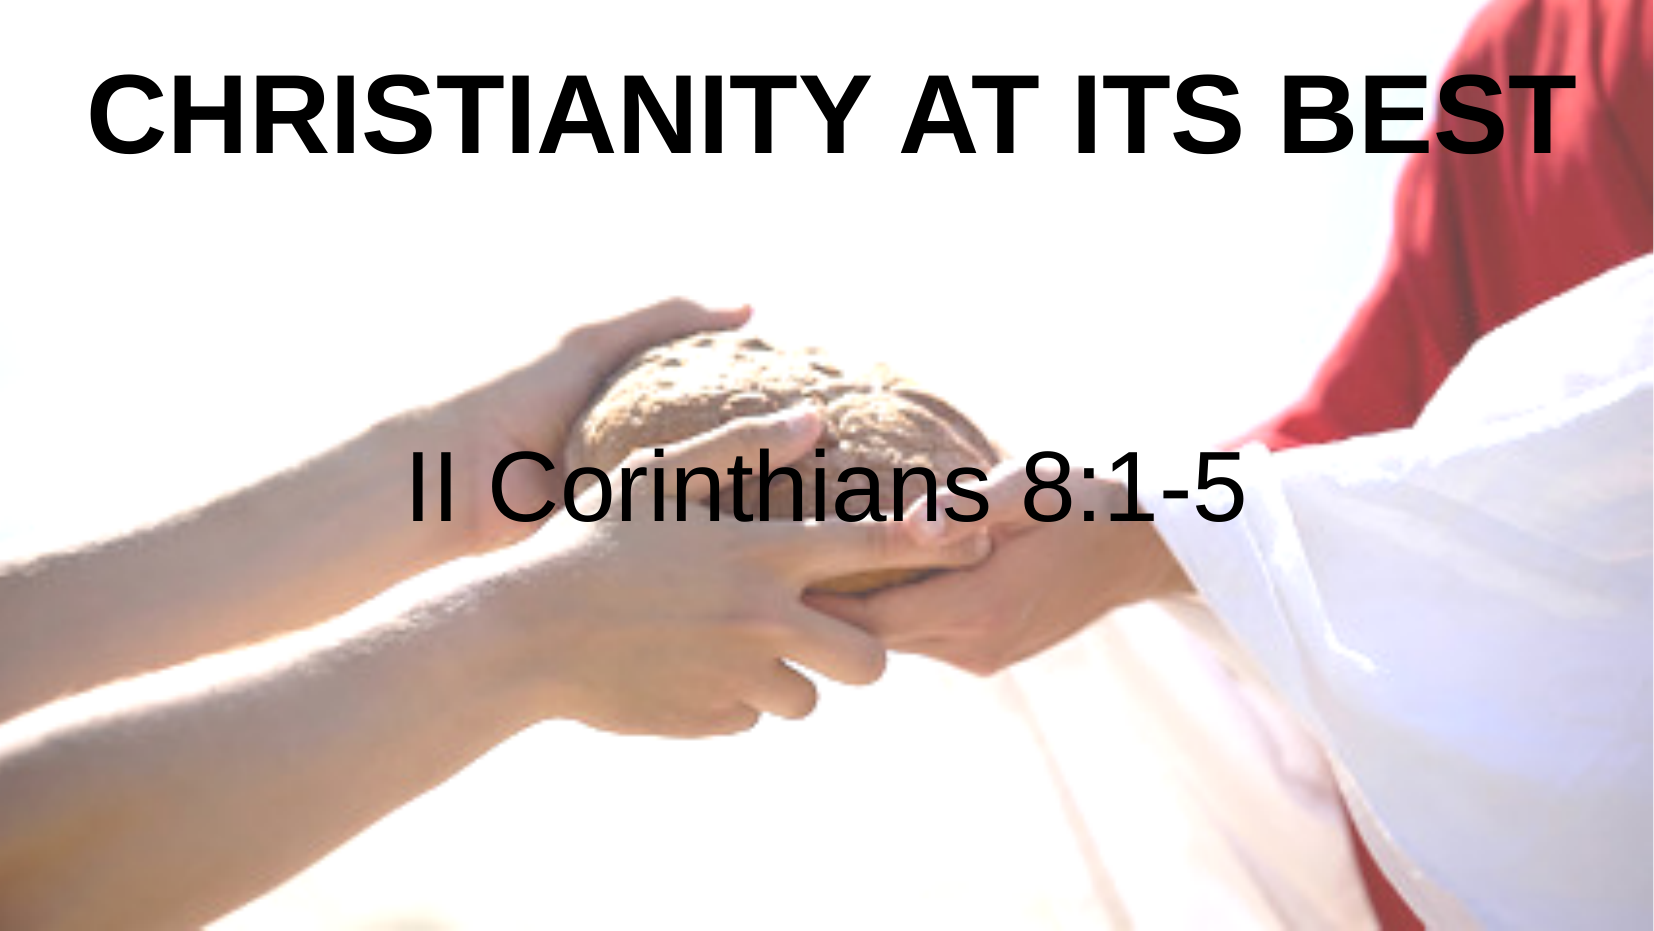

# CHRISTIANITY AT ITS BEST
II Corinthians 8:1-5